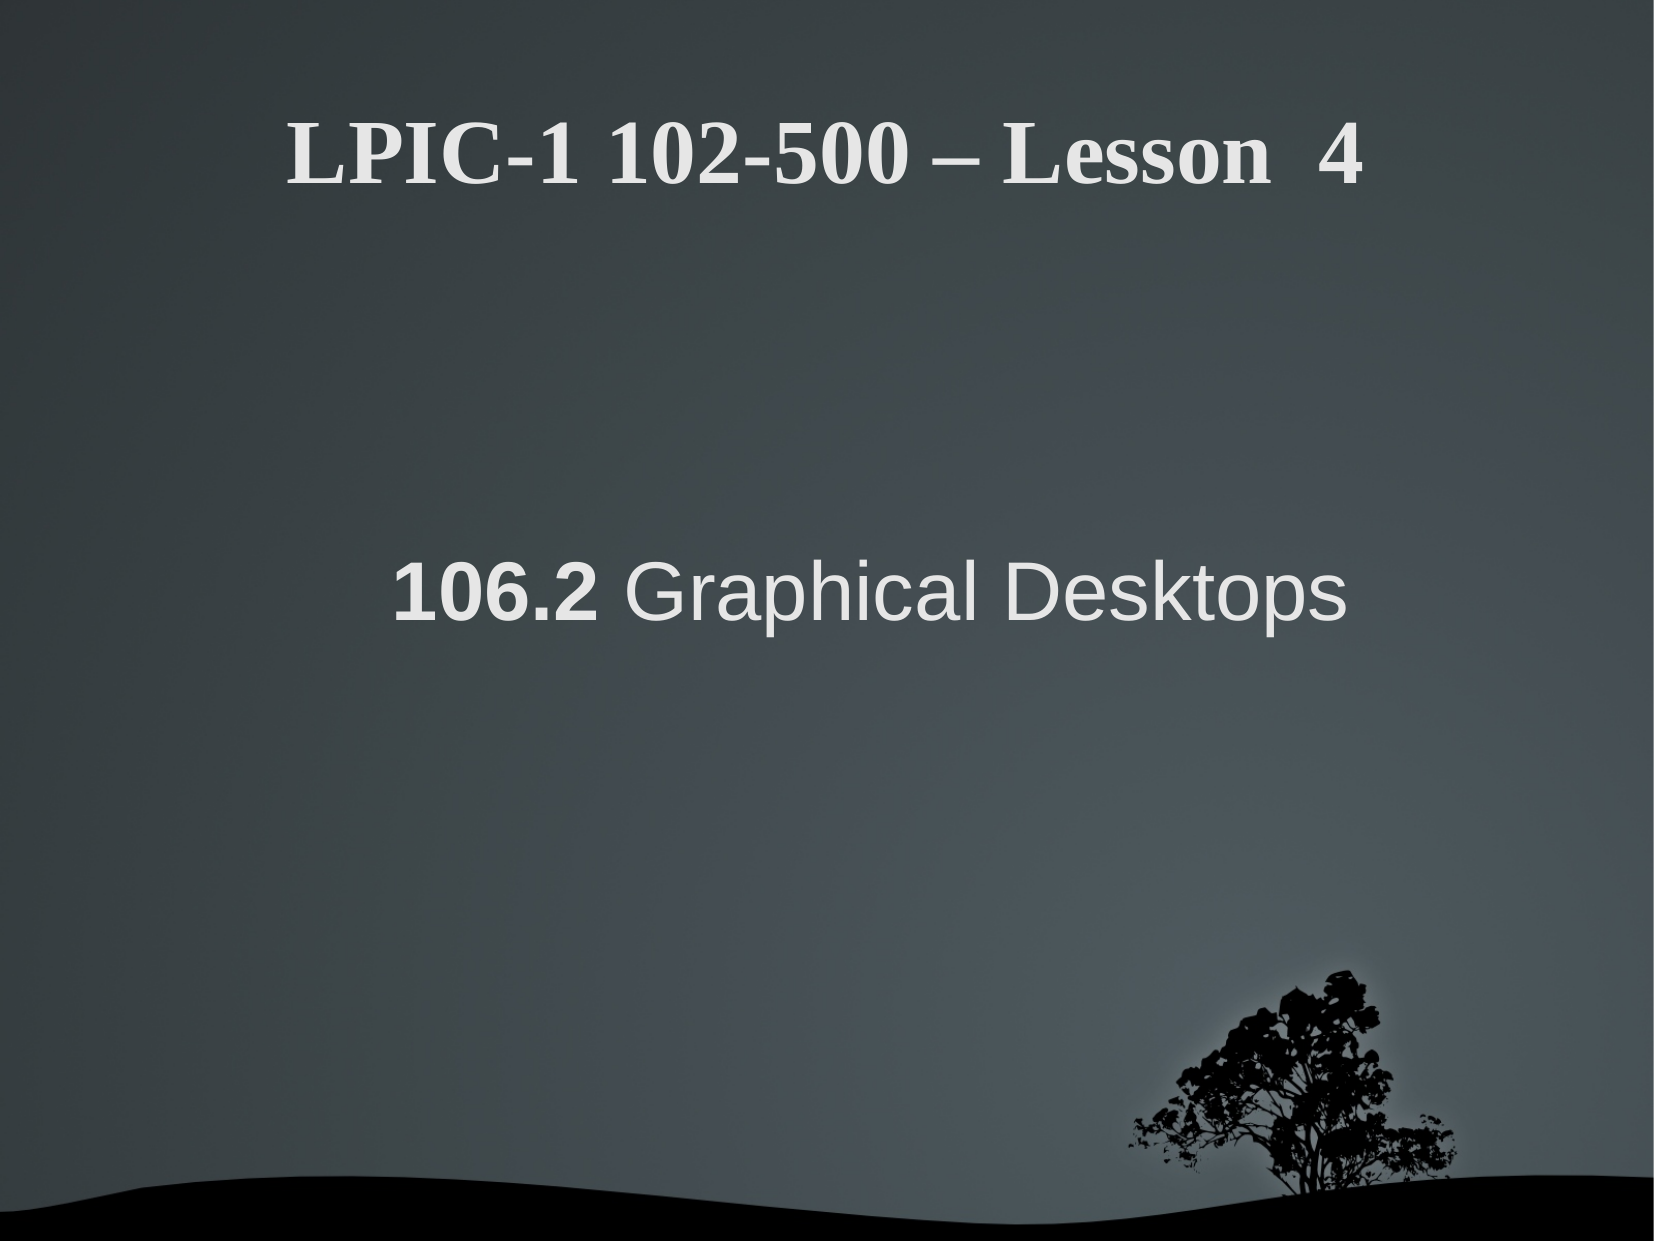

# LPIC-1 102-500 – Lesson 4
106.2 Graphical Desktops